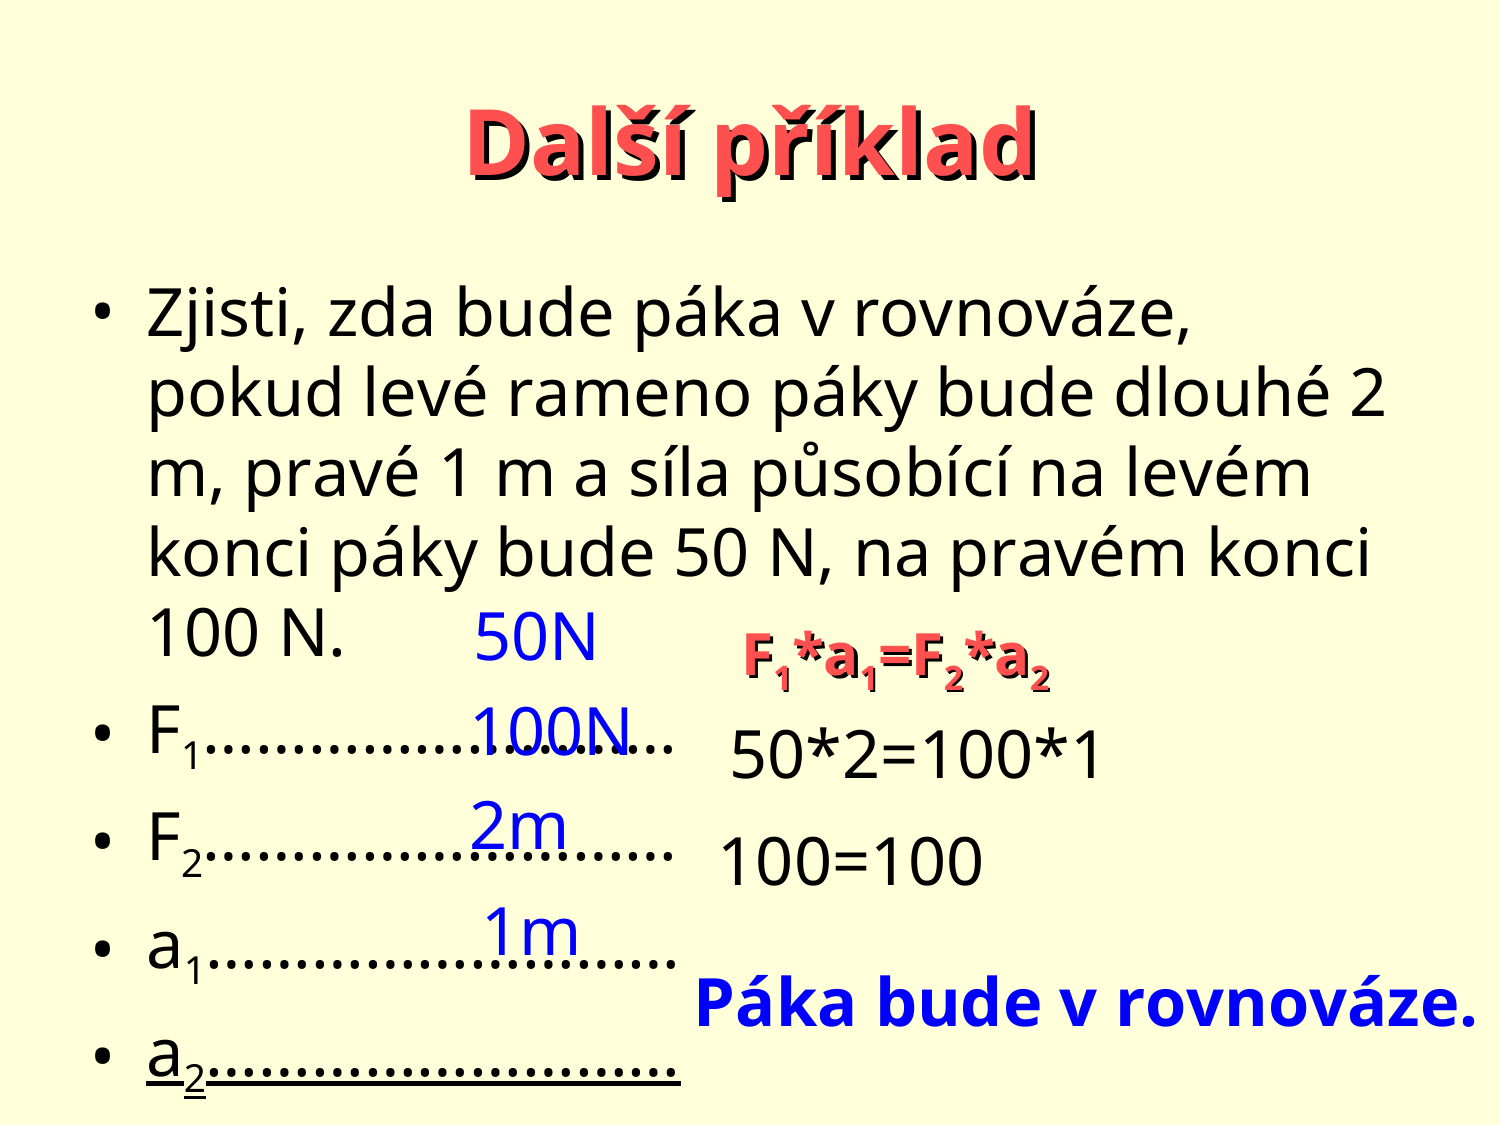

# Další příklad
Zjisti, zda bude páka v rovnováze, pokud levé rameno páky bude dlouhé 2 m, pravé 1 m a síla působící na levém konci páky bude 50 N, na pravém konci 100 N.
F1………………………
F2………………………
a1………………………
a2………………………
50N
F1*a1=F2*a2
100N
50*2=100*1
2m
100=100
1m
Páka bude v rovnováze.